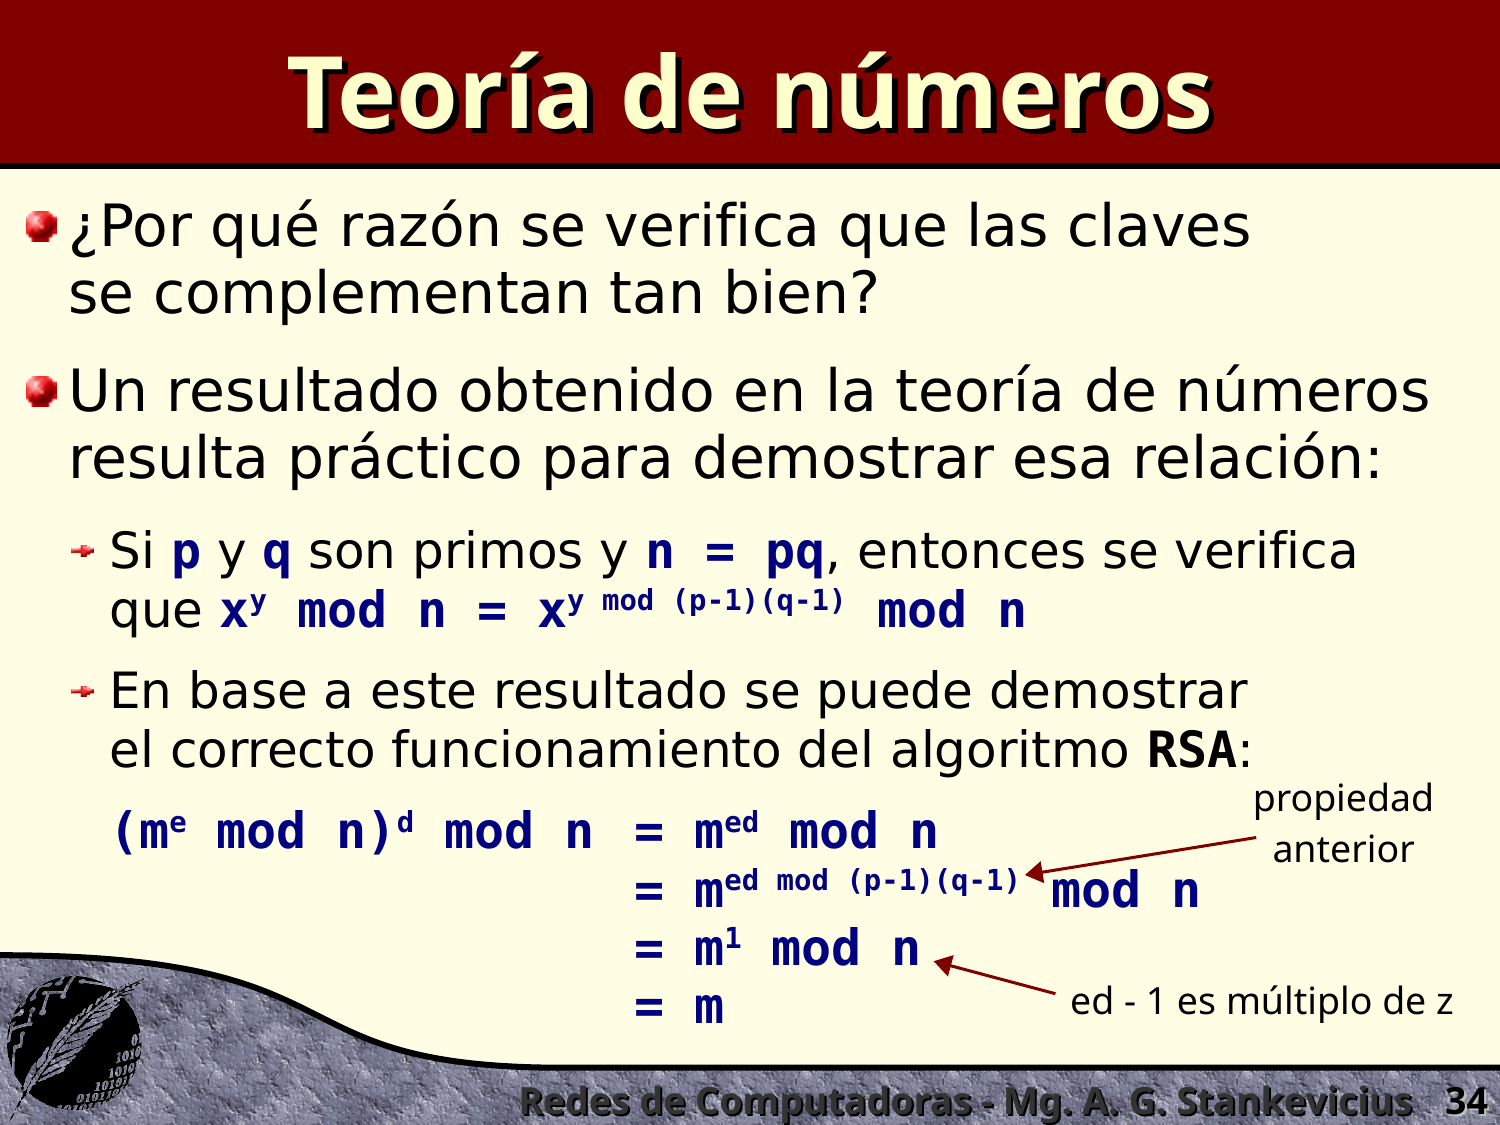

# Teoría de números
¿Por qué razón se verifica que las claves
se complementan tan bien?
Un resultado obtenido en la teoría de números resulta práctico para demostrar esa relación:
Si p y q son primos y n = pq, entonces se verifica
que xy mod n = xy mod (p-1)(q-1) mod n
En base a este resultado se puede demostrar
el correcto funcionamiento del algoritmo RSA:
(me mod n)d mod n	= med mod n
							= med mod (p-1)(q-1) mod n
							= m1 mod n
							= m
propiedad
anterior
ed - 1 es múltiplo de z
34